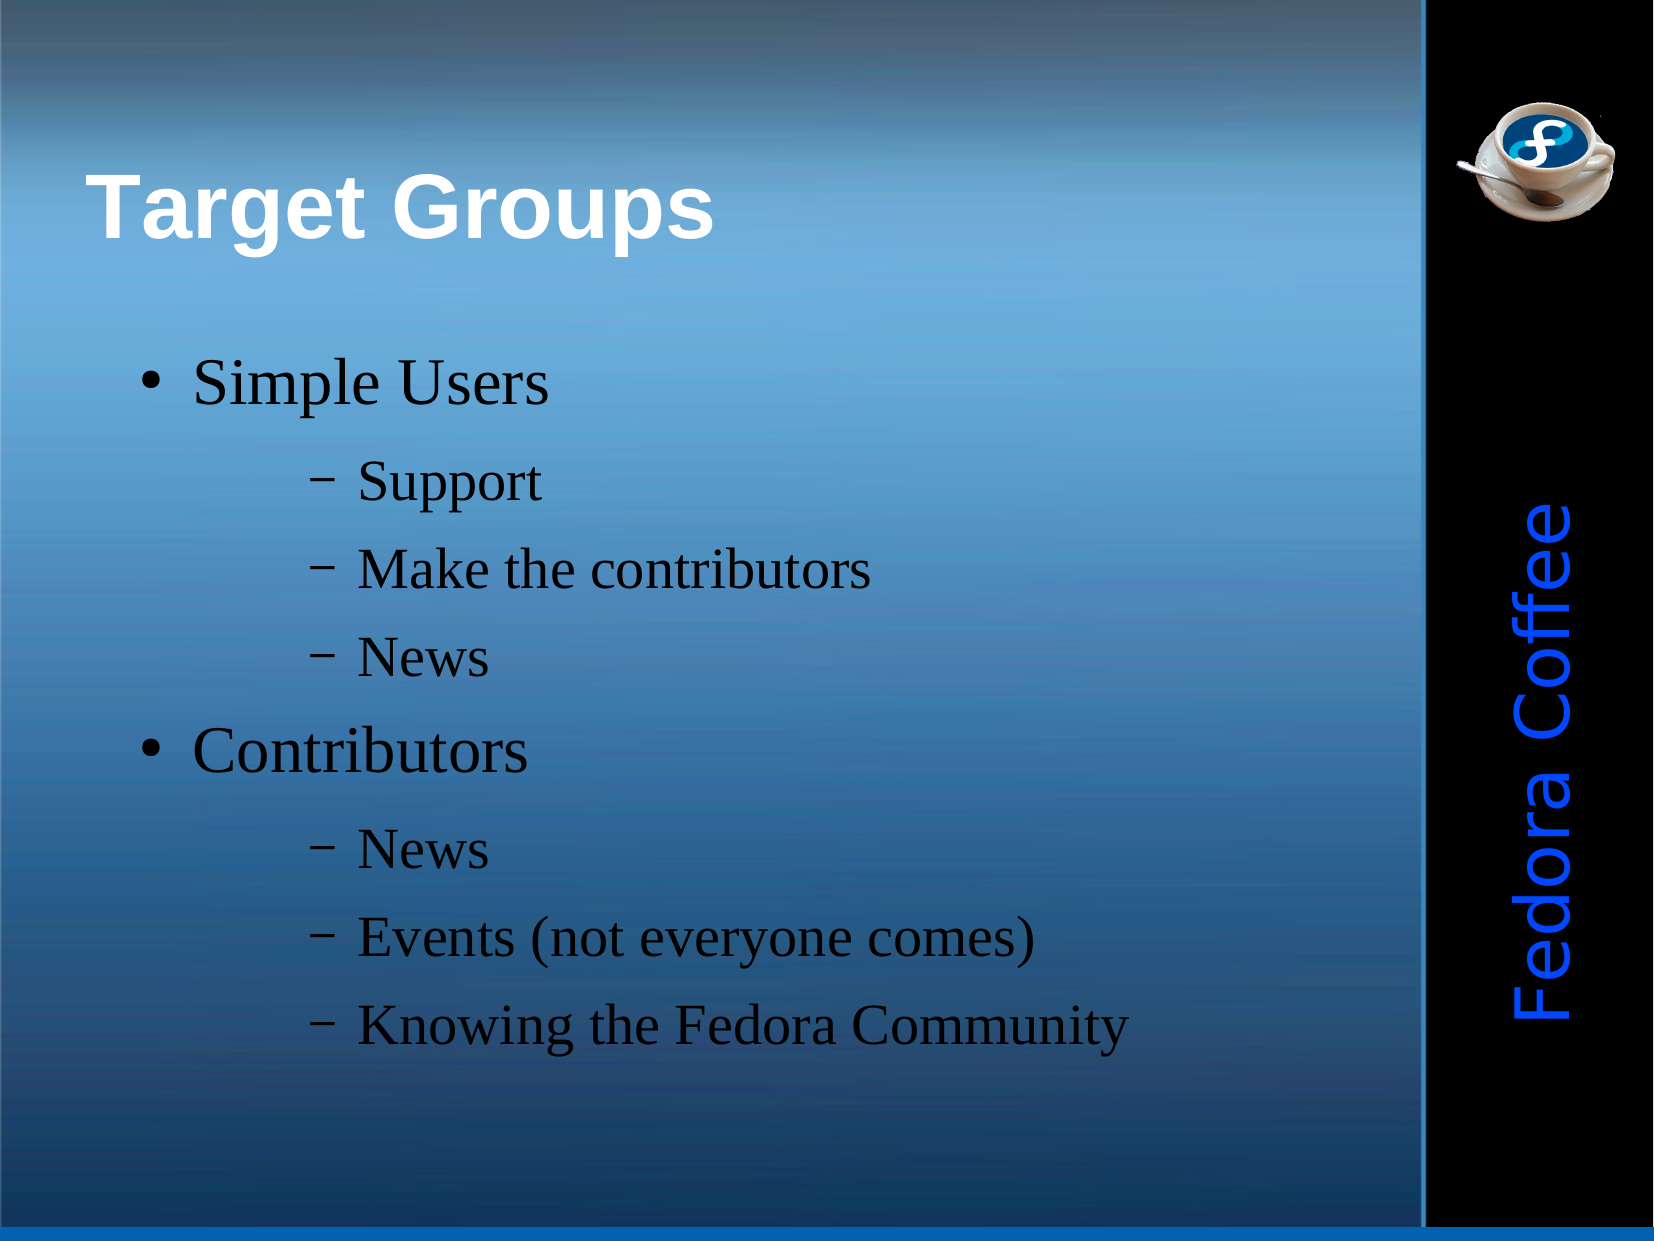

# Target Groups
Simple Users
Support
Make the contributors
News
Contributors
News
Events (not everyone comes)
Knowing the Fedora Community
Fedora Coffee